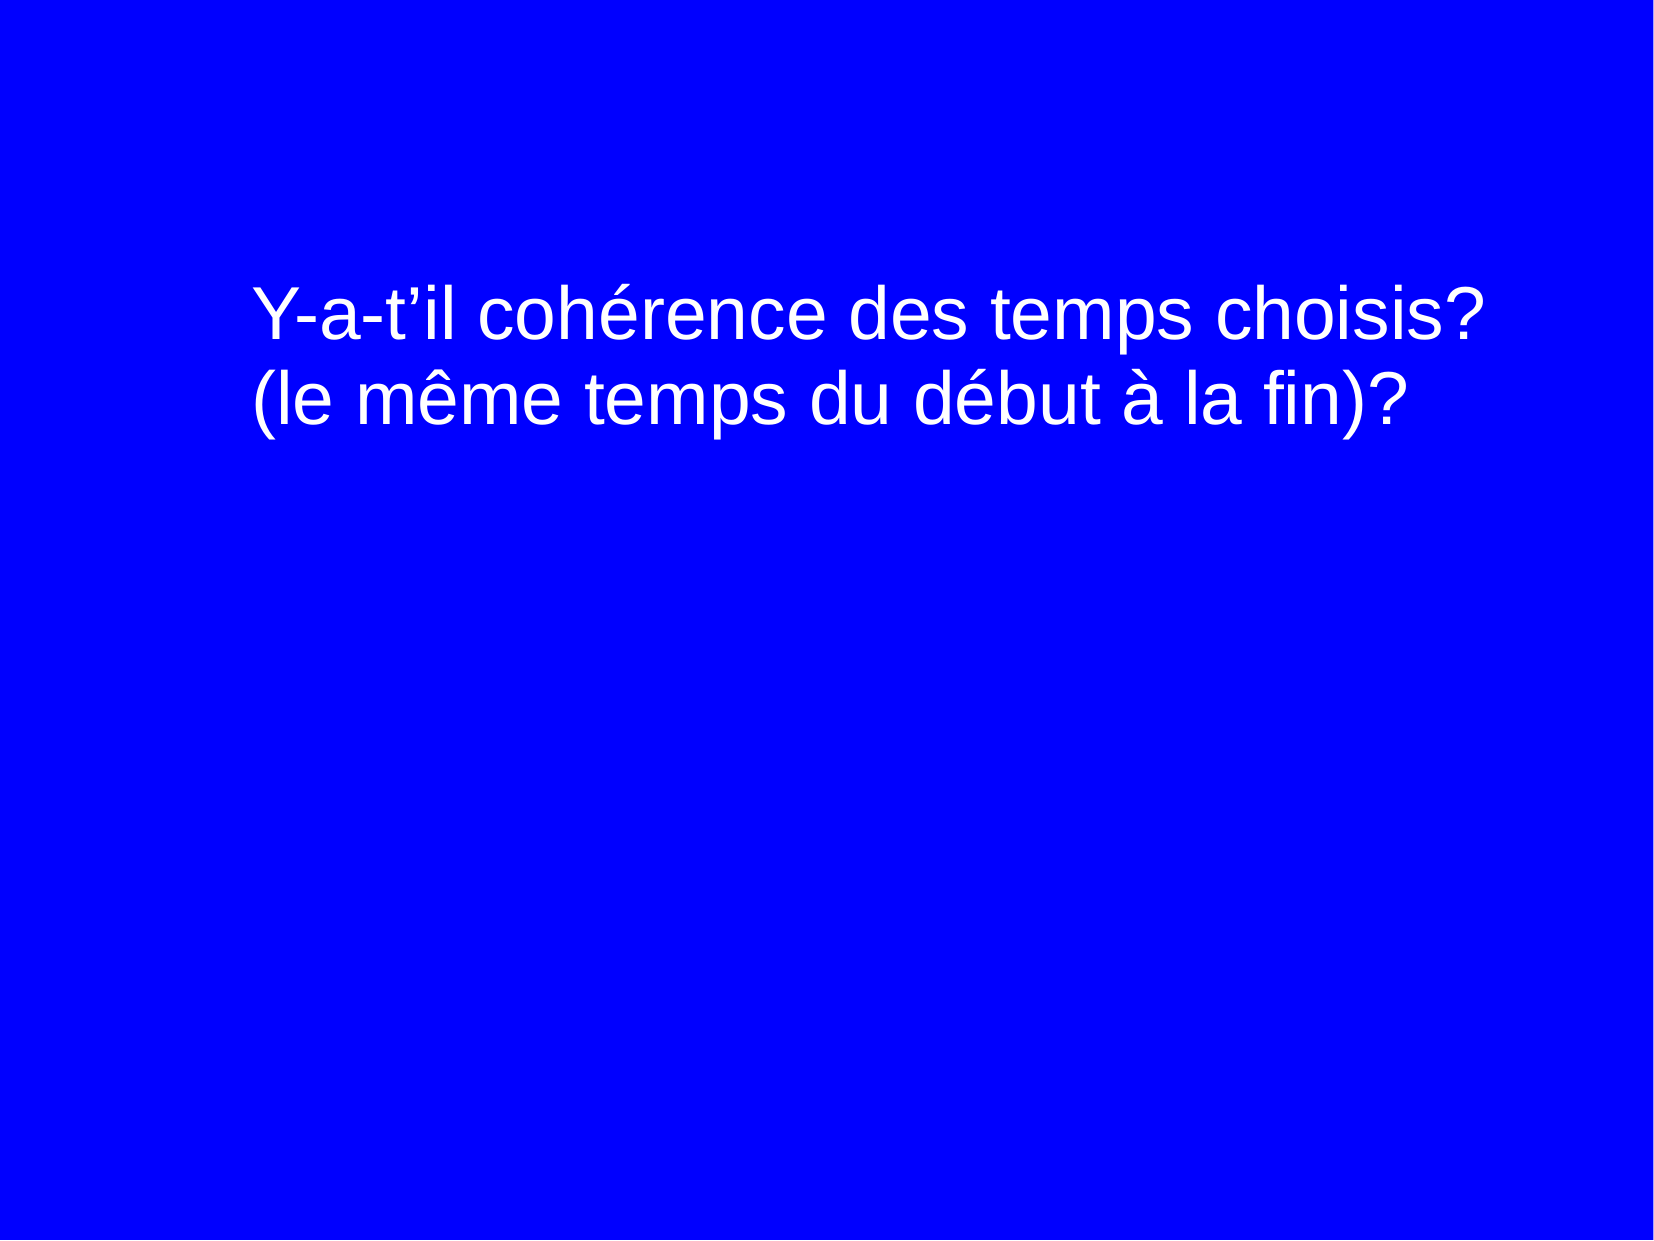

Y-a-t’il cohérence des temps choisis?
(le même temps du début à la fin)?